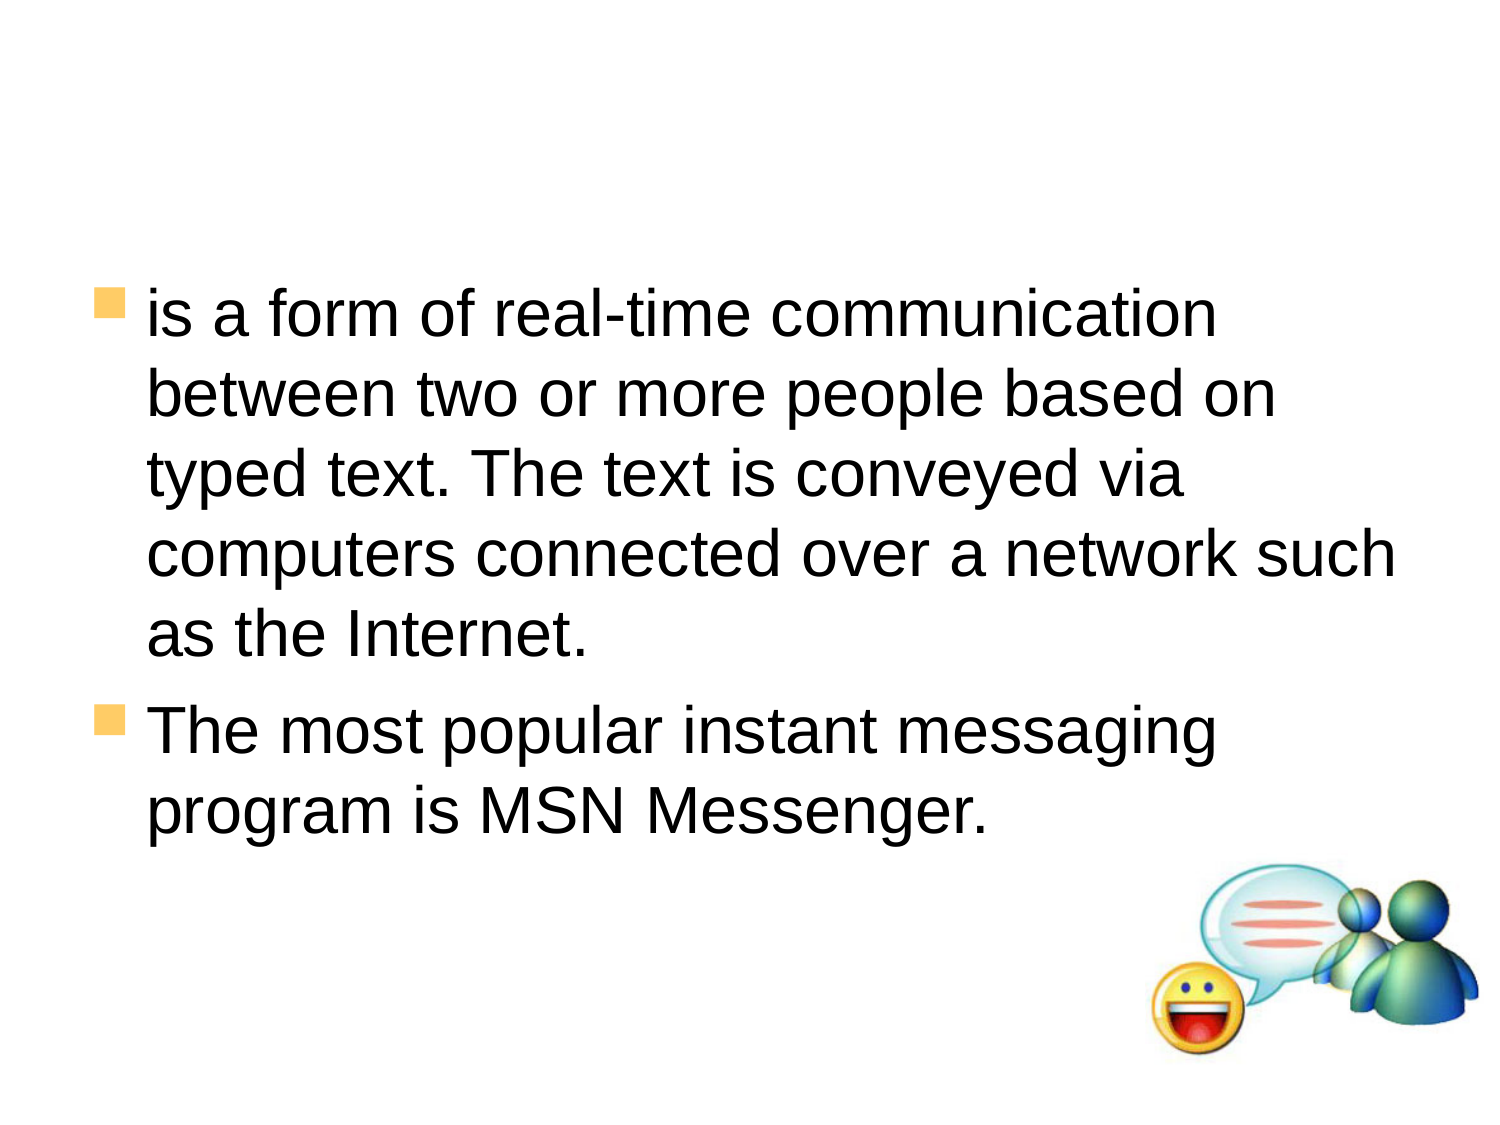

# Instant messaging
is a form of real-time communication between two or more people based on typed text. The text is conveyed via computers connected over a network such as the Internet.
The most popular instant messaging program is MSN Messenger.